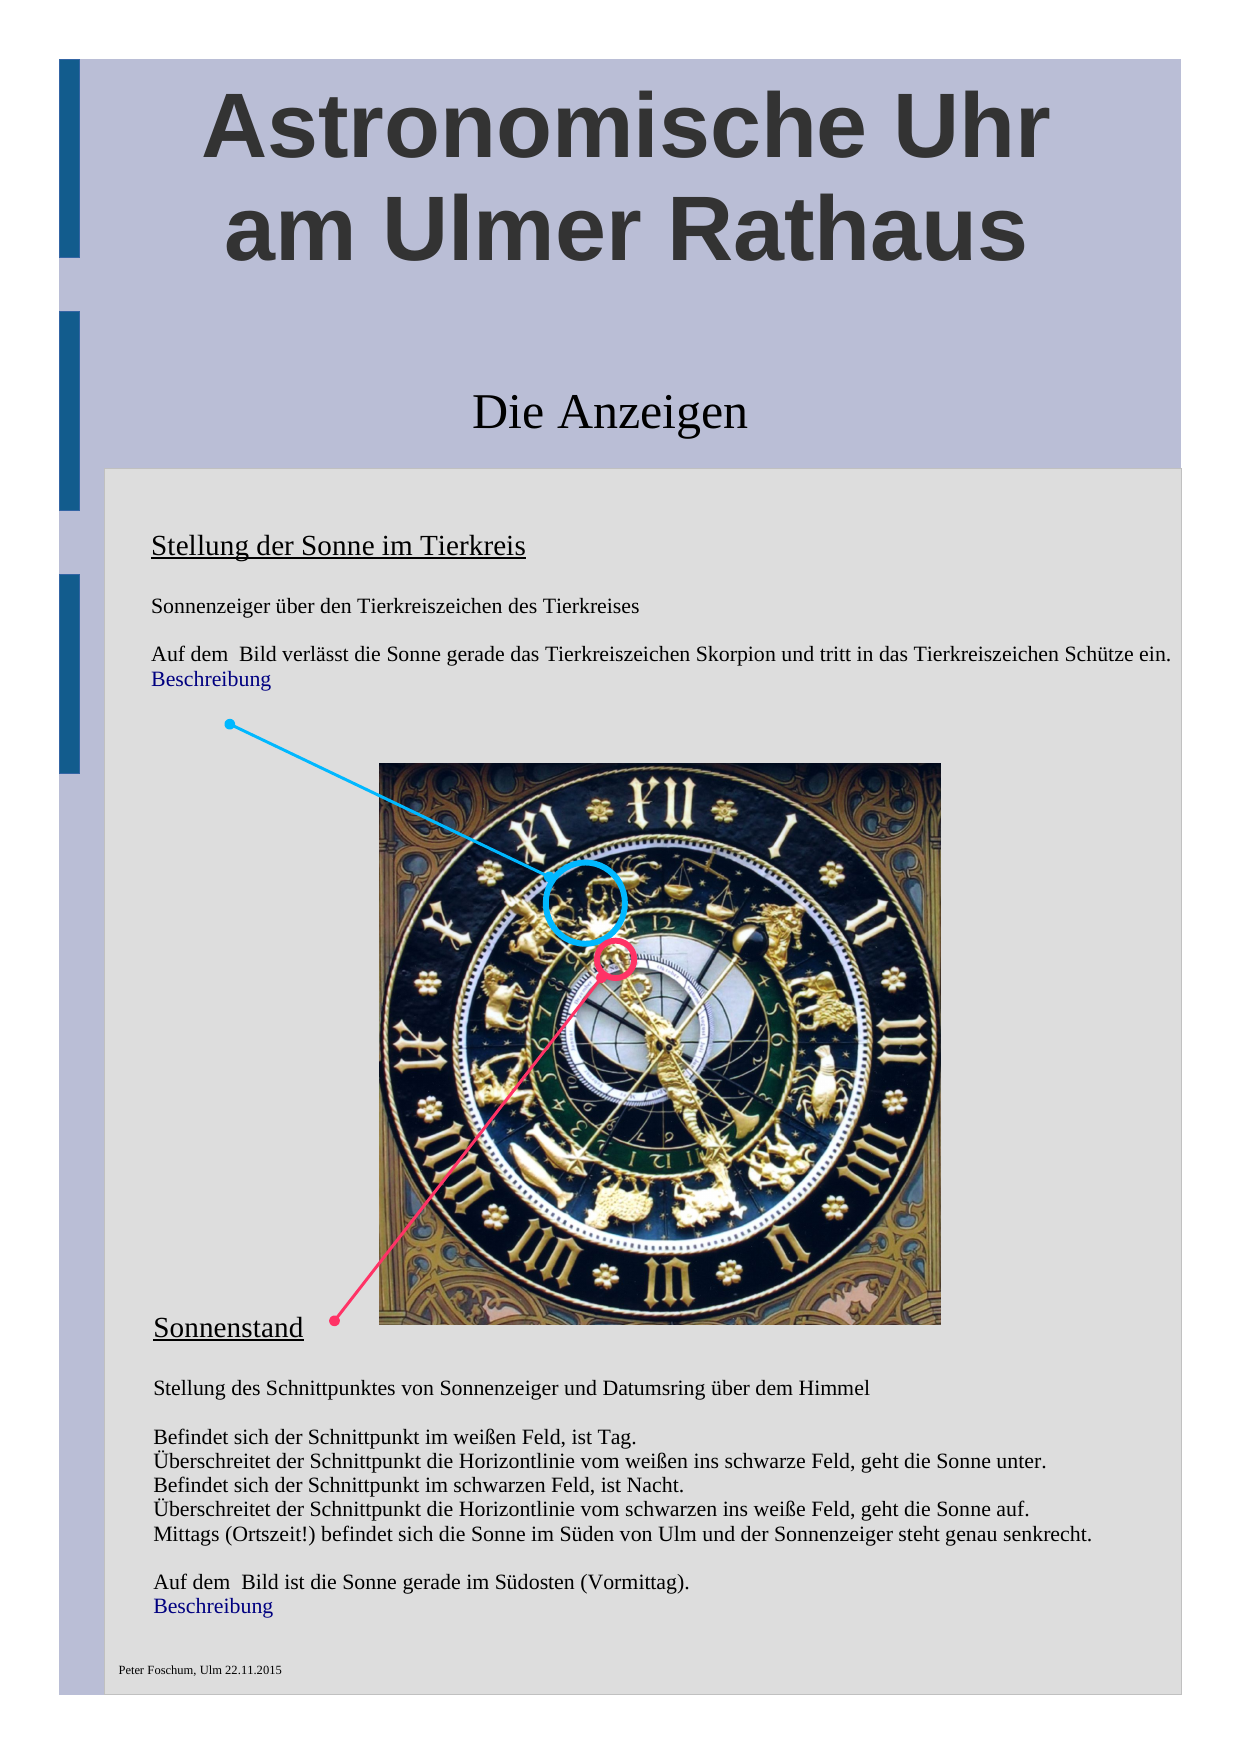

# Astronomische Uhr am Ulmer Rathaus
Die Anzeigen
Stellung der Sonne im Tierkreis
Sonnenzeiger über den Tierkreiszeichen des Tierkreises
Auf dem Bild verlässt die Sonne gerade das Tierkreiszeichen Skorpion und tritt in das Tierkreiszeichen Schütze ein.
Beschreibung
Sonnenstand
Stellung des Schnittpunktes von Sonnenzeiger und Datumsring über dem Himmel
Befindet sich der Schnittpunkt im weißen Feld, ist Tag.
Überschreitet der Schnittpunkt die Horizontlinie vom weißen ins schwarze Feld, geht die Sonne unter.
Befindet sich der Schnittpunkt im schwarzen Feld, ist Nacht.
Überschreitet der Schnittpunkt die Horizontlinie vom schwarzen ins weiße Feld, geht die Sonne auf.
Mittags (Ortszeit!) befindet sich die Sonne im Süden von Ulm und der Sonnenzeiger steht genau senkrecht.
Auf dem Bild ist die Sonne gerade im Südosten (Vormittag).
Beschreibung
Peter Foschum, Ulm 22.11.2015